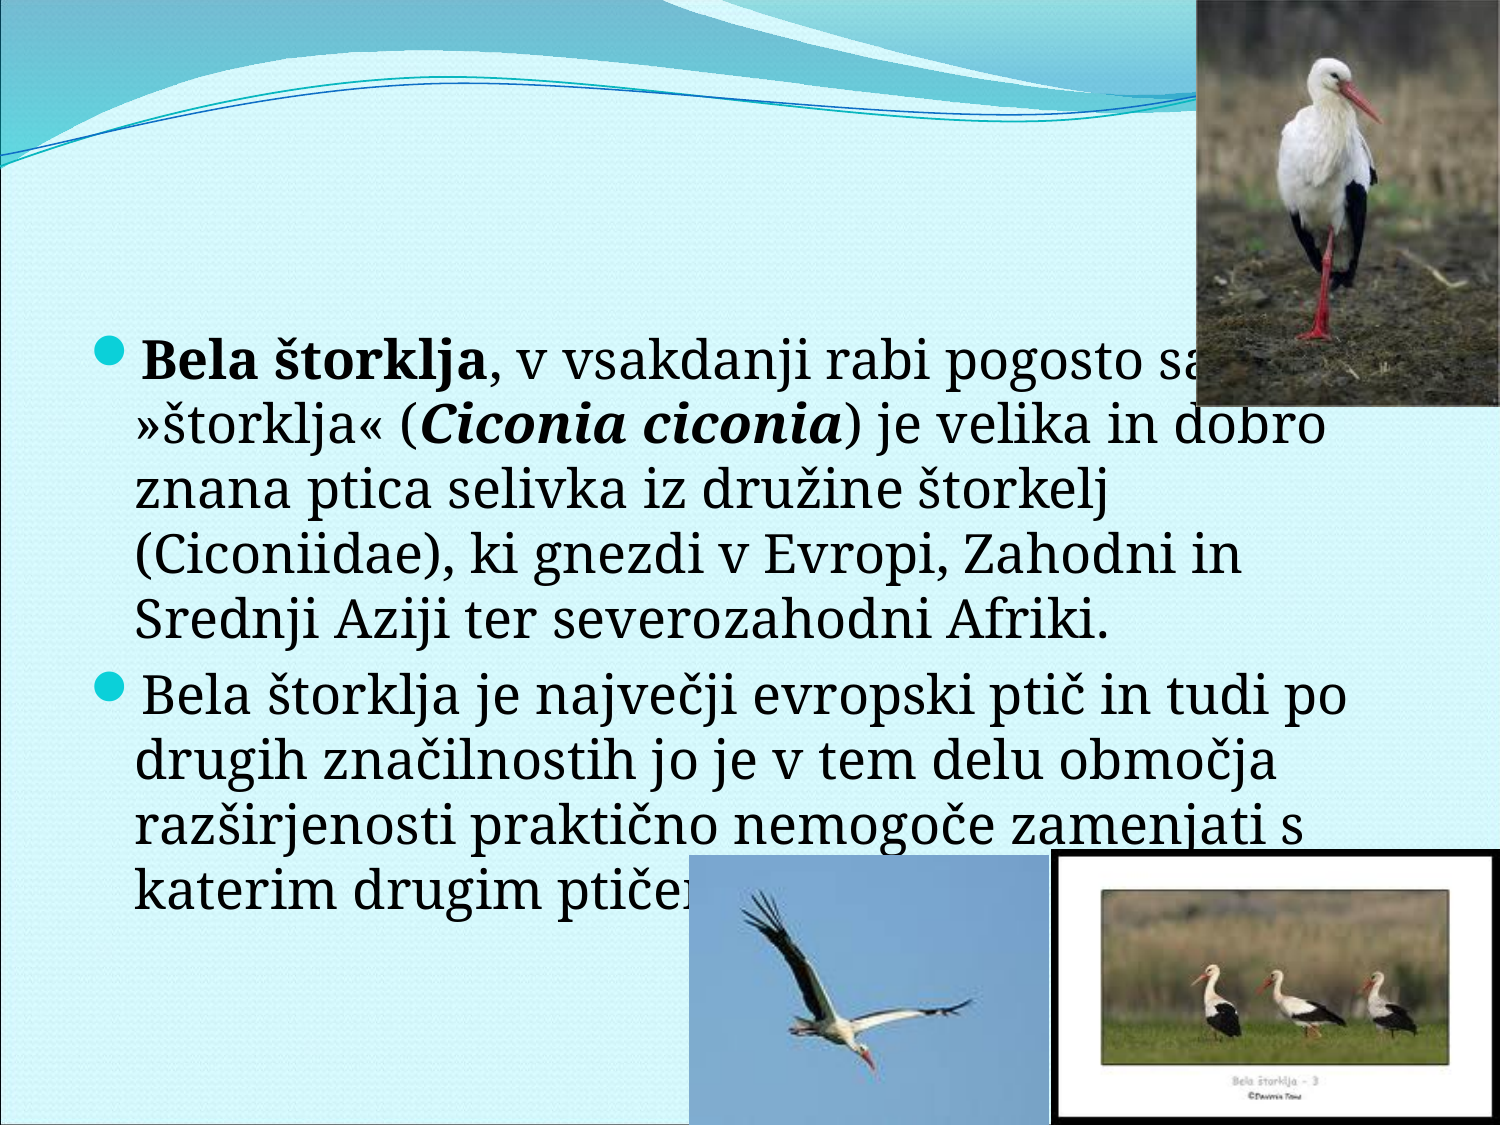

#
Bela štorklja, v vsakdanji rabi pogosto samo »štorklja« (Ciconia ciconia) je velika in dobro znana ptica selivka iz družine štorkelj (Ciconiidae), ki gnezdi v Evropi, Zahodni in Srednji Aziji ter severozahodni Afriki.
Bela štorklja je največji evropski ptič in tudi po drugih značilnostih jo je v tem delu območja razširjenosti praktično nemogoče zamenjati s katerim drugim ptičem.